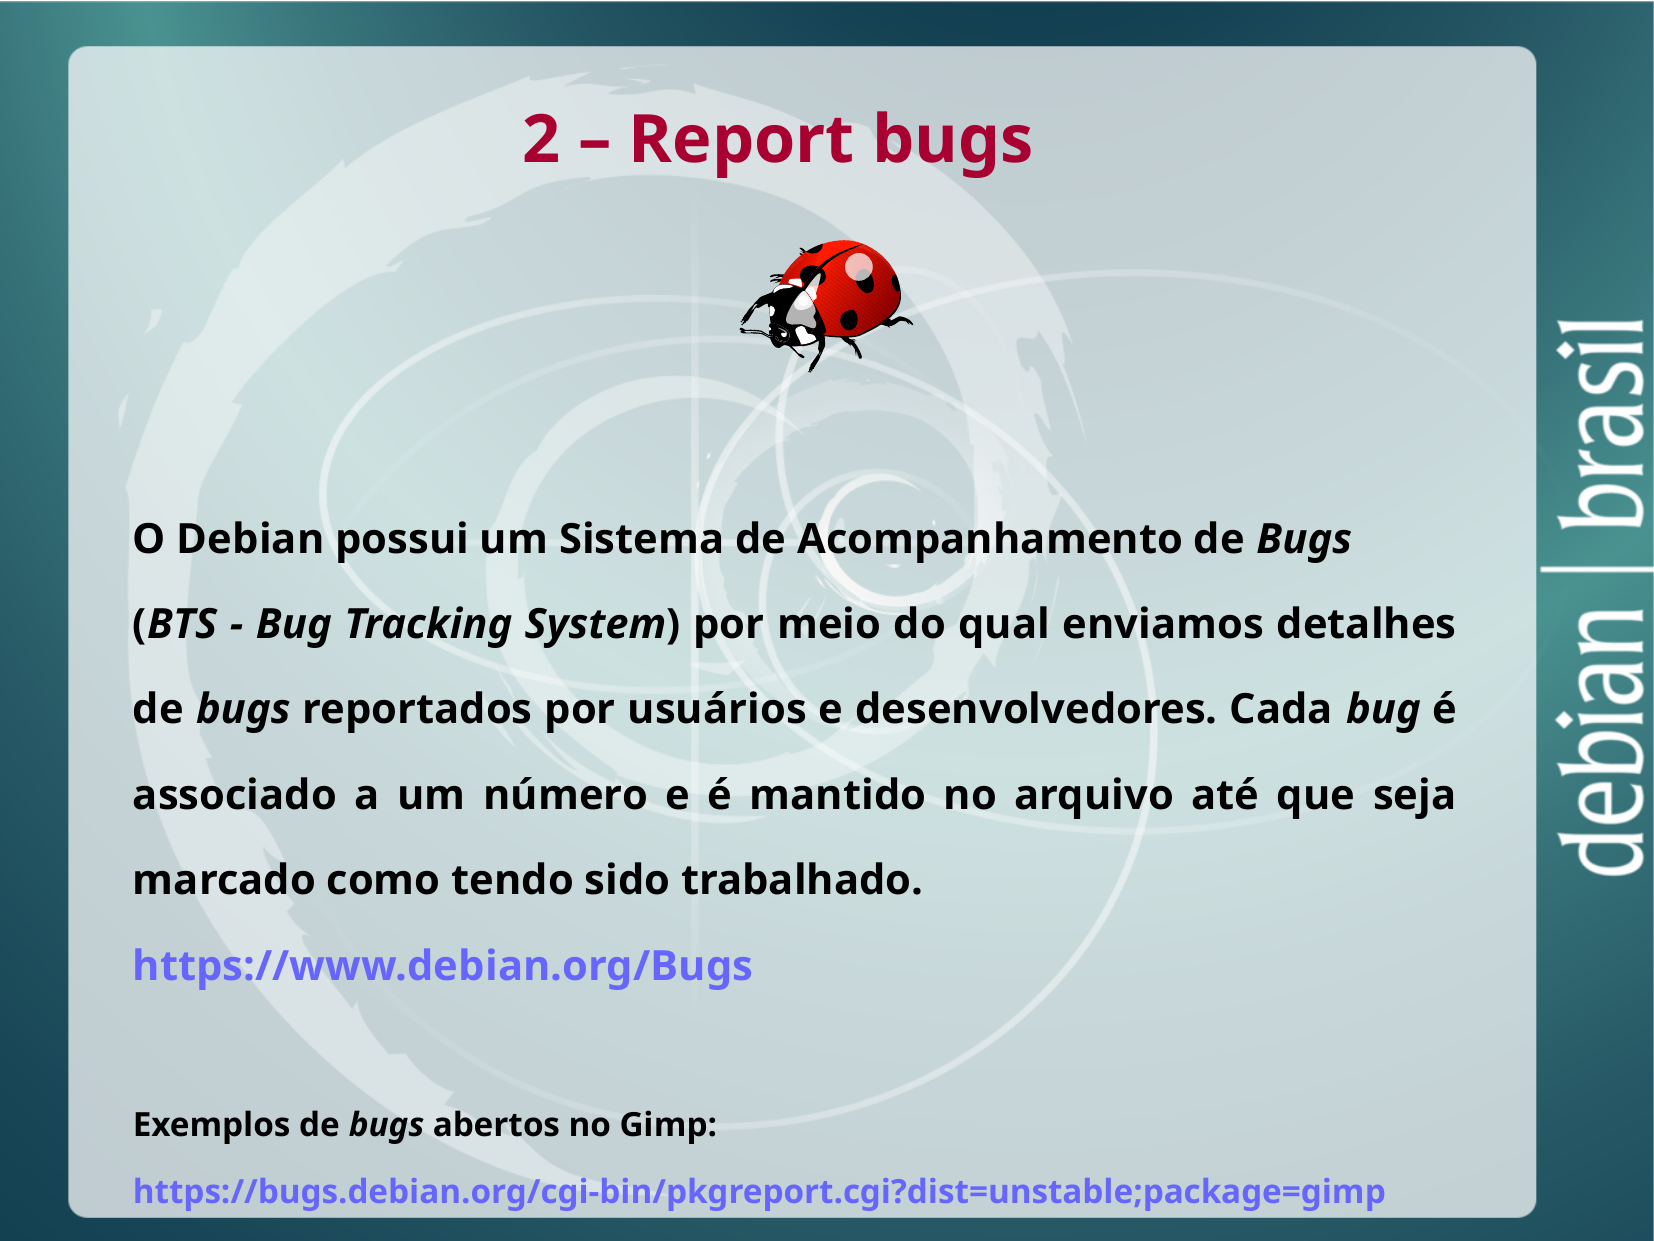

2 – Report bugs
O Debian possui um Sistema de Acompanhamento de Bugs
(BTS - Bug Tracking System) por meio do qual enviamos detalhes de bugs reportados por usuários e desenvolvedores. Cada bug é associado a um número e é mantido no arquivo até que seja marcado como tendo sido trabalhado.
https://www.debian.org/Bugs
Exemplos de bugs abertos no Gimp:
https://bugs.debian.org/cgi-bin/pkgreport.cgi?dist=unstable;package=gimp